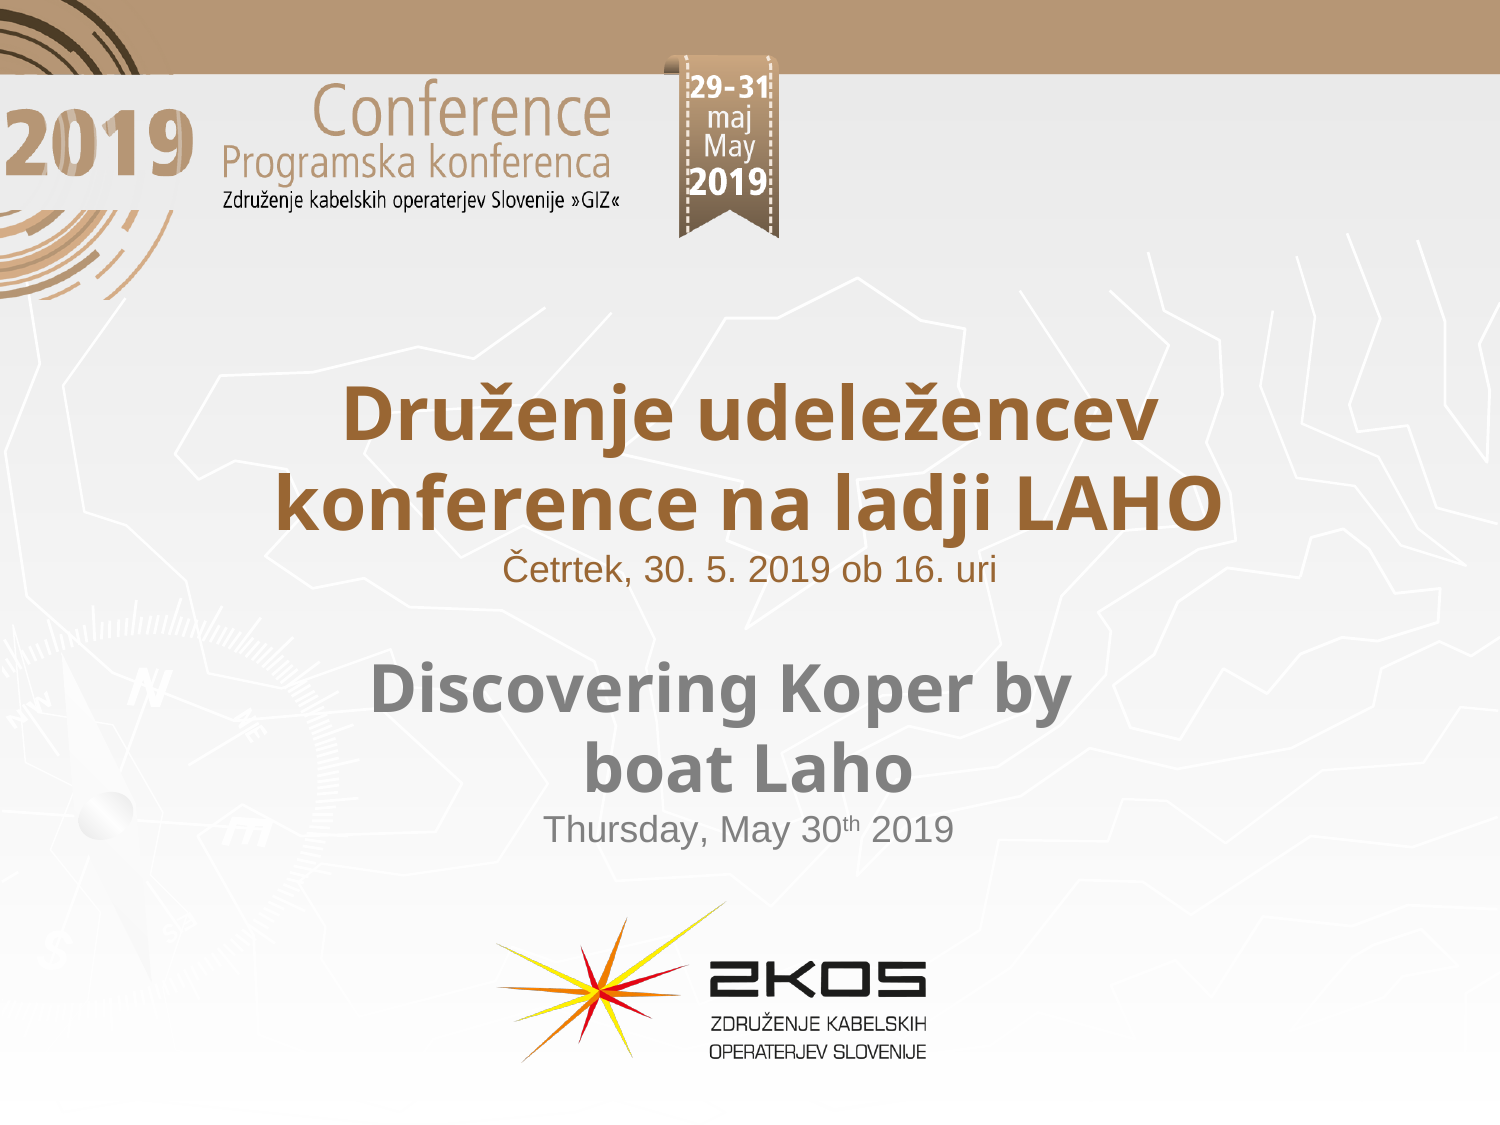

# Druženje udeležencev konference na ladji LAHO Četrtek, 30. 5. 2019 ob 16. uri
Discovering Koper by boat Laho
Thursday, May 30th 2019